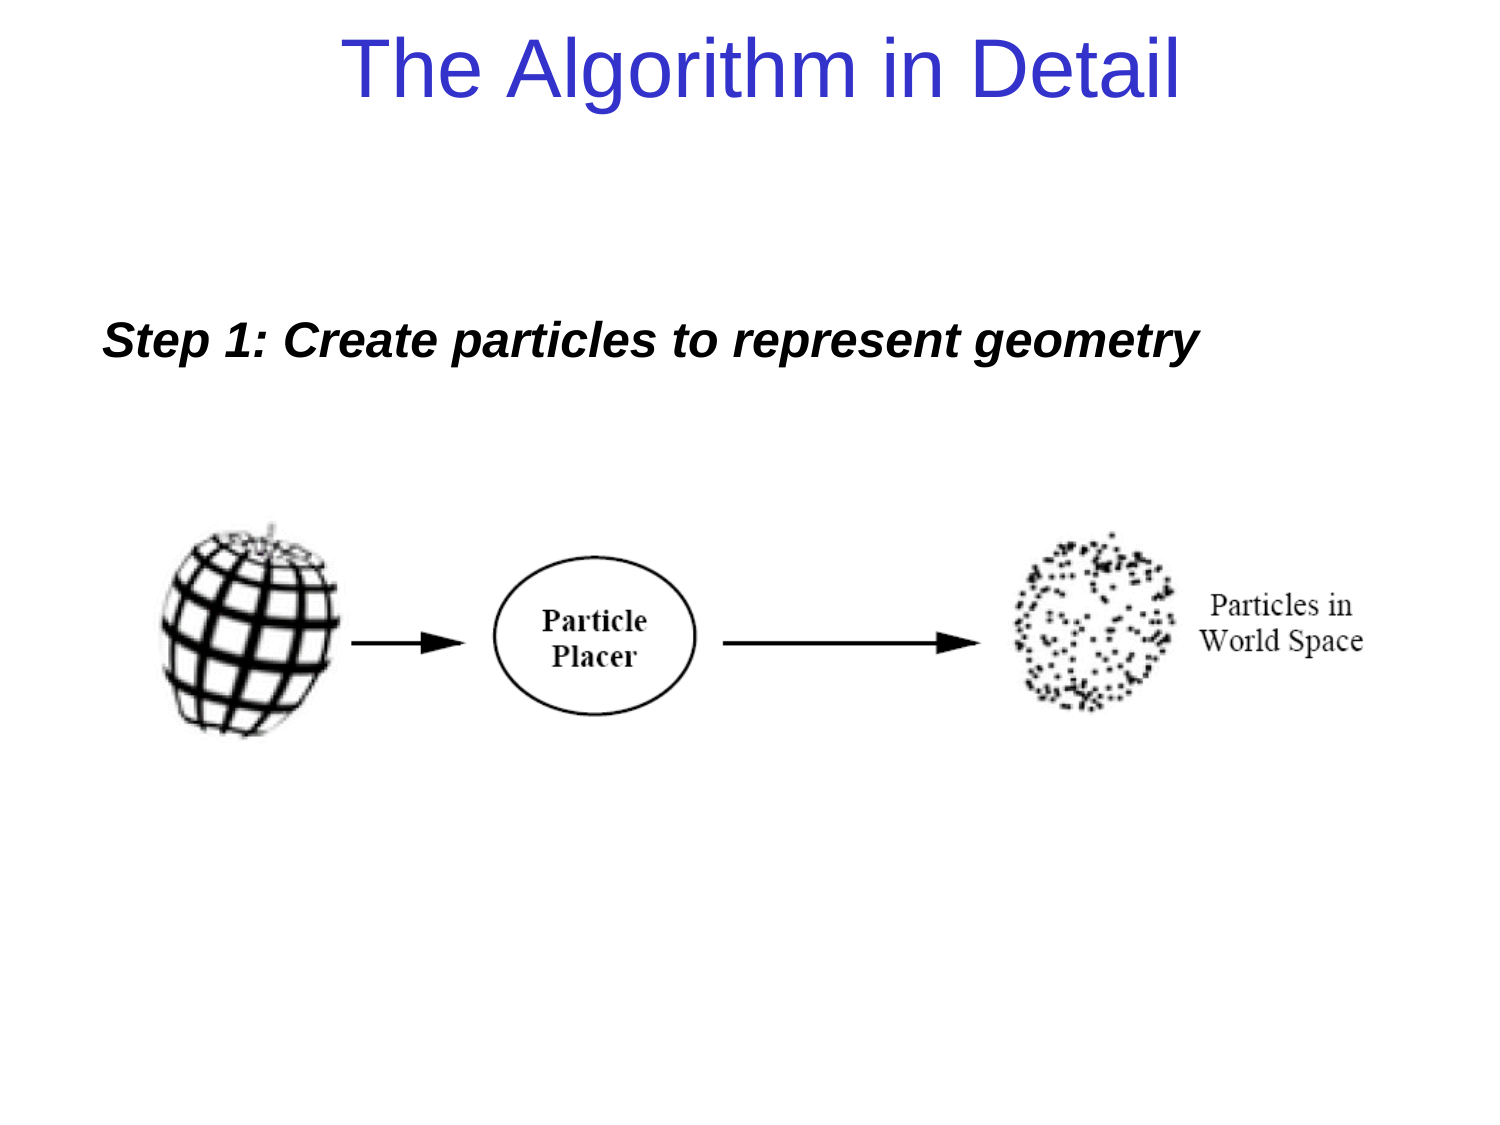

# The Algorithm in Detail
Step 1: Create particles to represent geometry